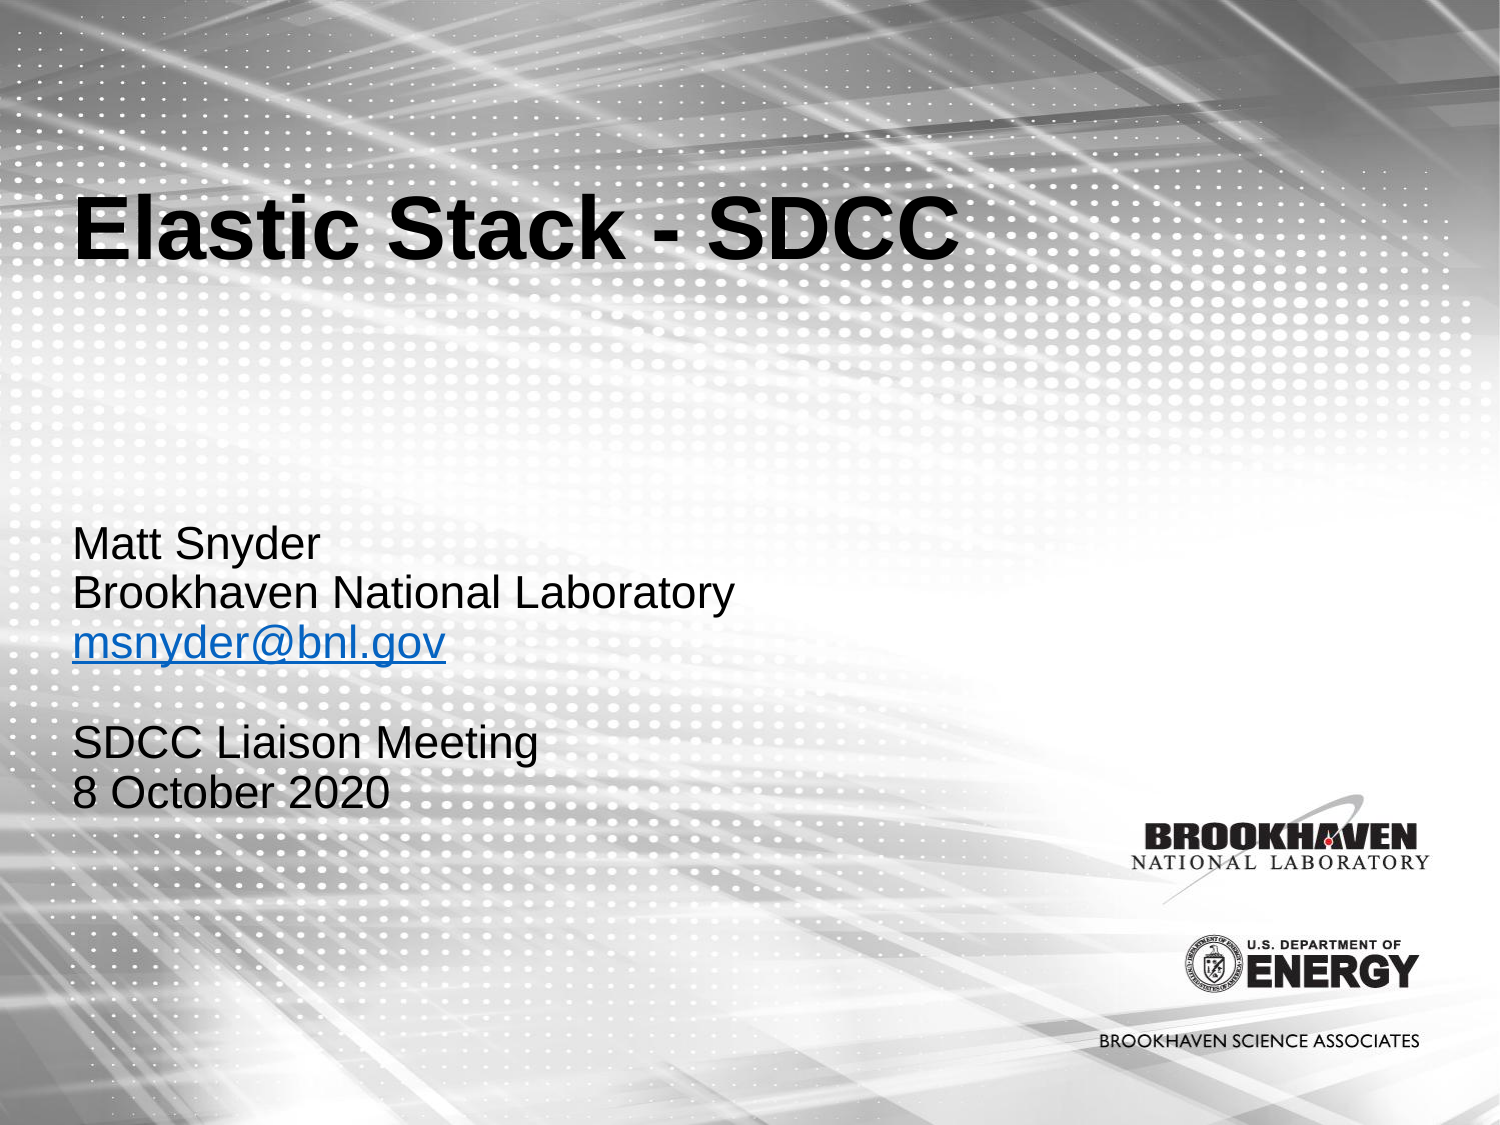

# Elastic Stack - SDCC
Matt Snyder
Brookhaven National Laboratory
msnyder@bnl.gov
SDCC Liaison Meeting
8 October 2020